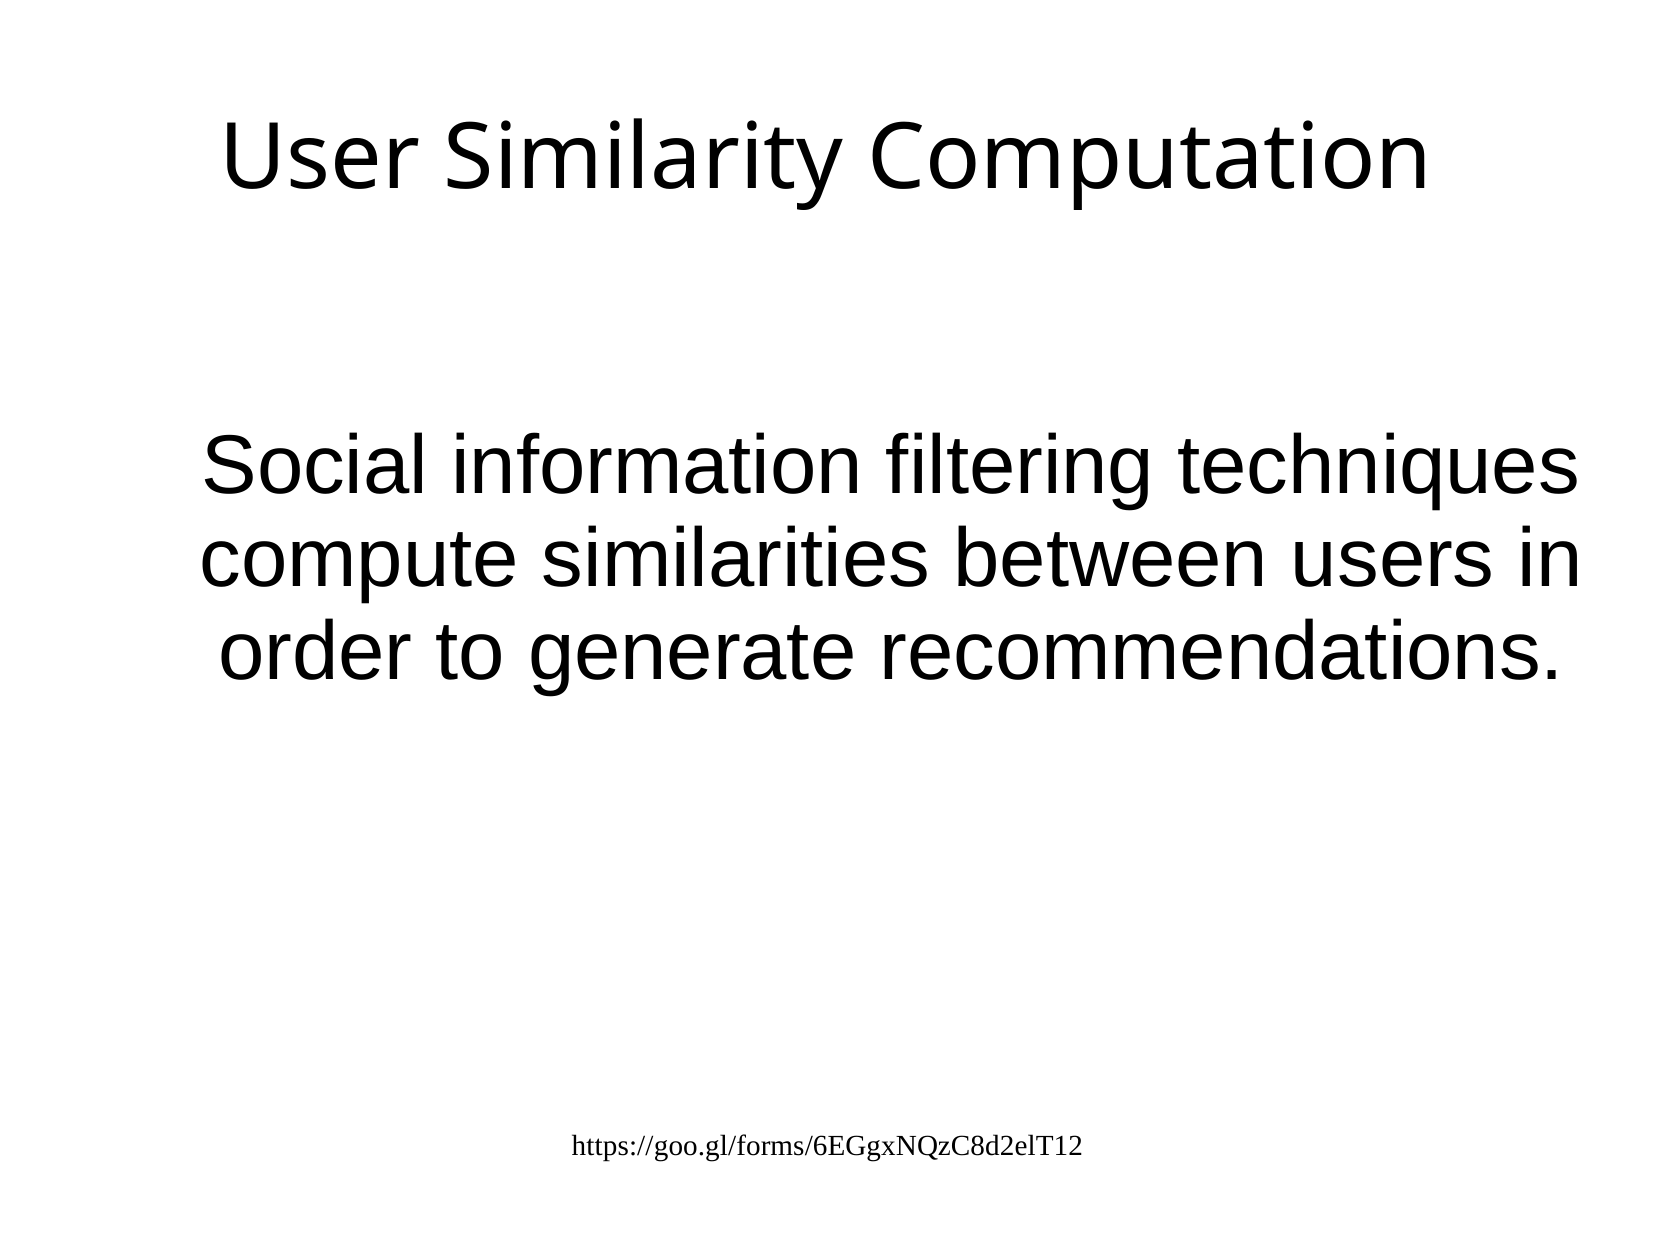

# User Similarity Computation
Social information filtering techniques compute similarities between users in order to generate recommendations.
https://goo.gl/forms/6EGgxNQzC8d2elT12